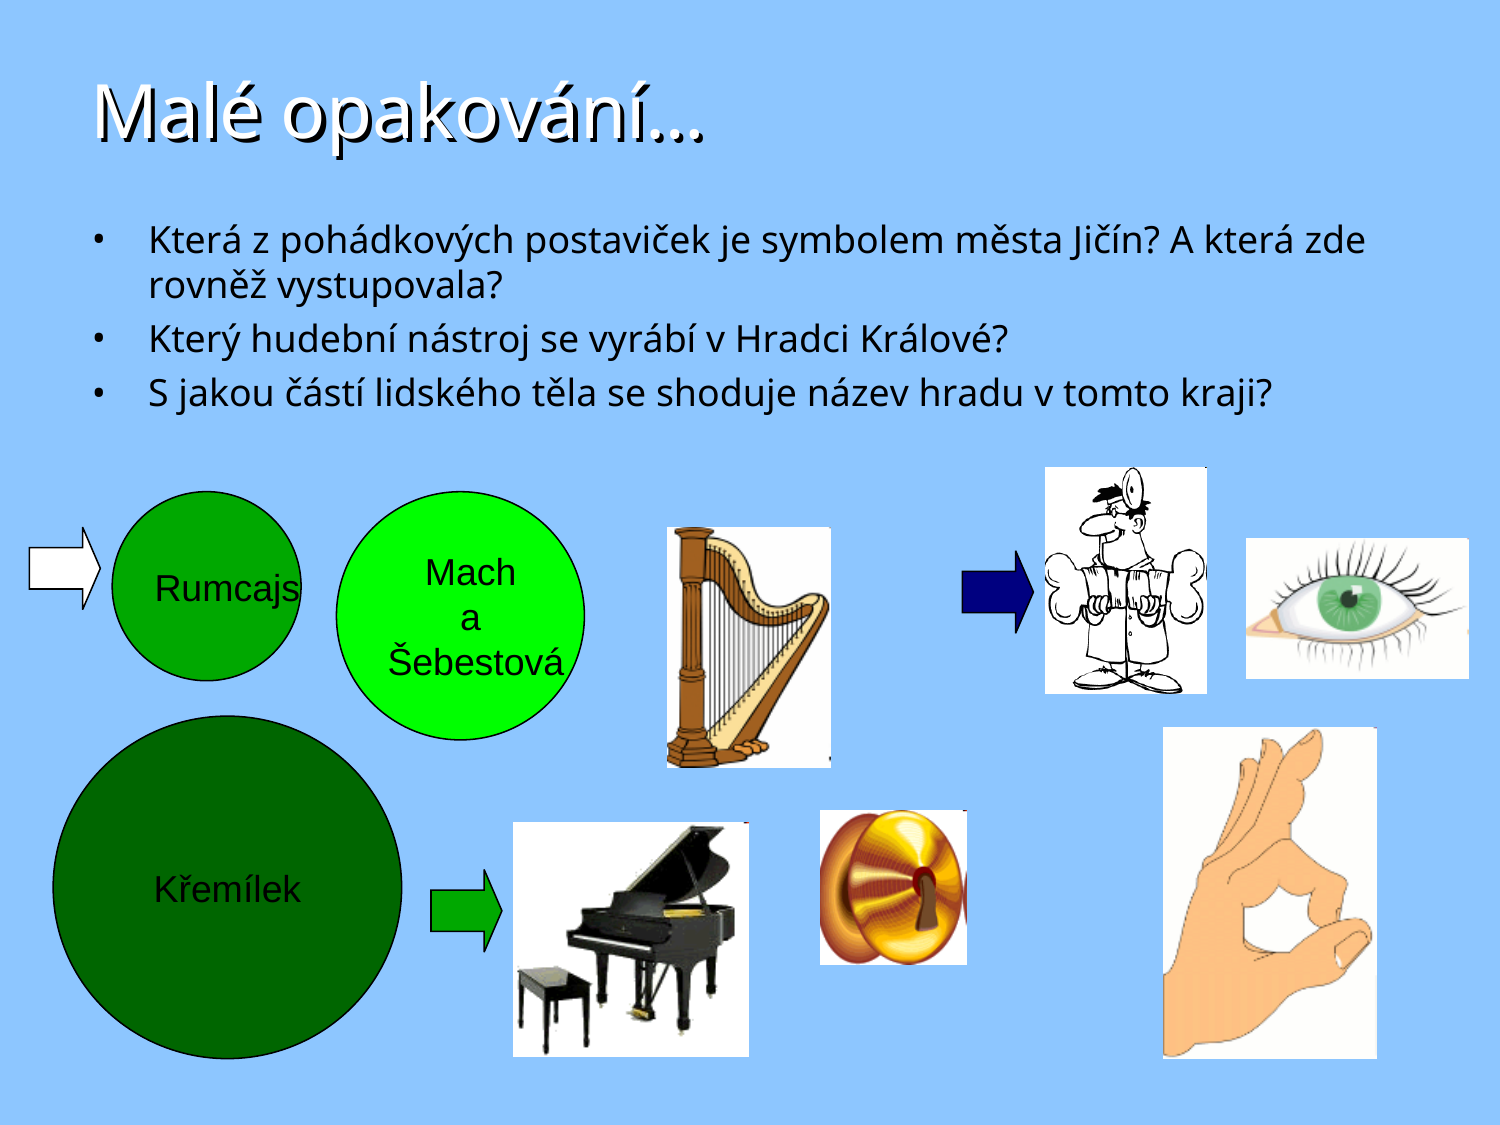

# Malé opakování…
Která z pohádkových postaviček je symbolem města Jičín? A která zde rovněž vystupovala?
Který hudební nástroj se vyrábí v Hradci Králové?
S jakou částí lidského těla se shoduje název hradu v tomto kraji?
Rumcajs
Mach
a
Šebestová
Křemílek